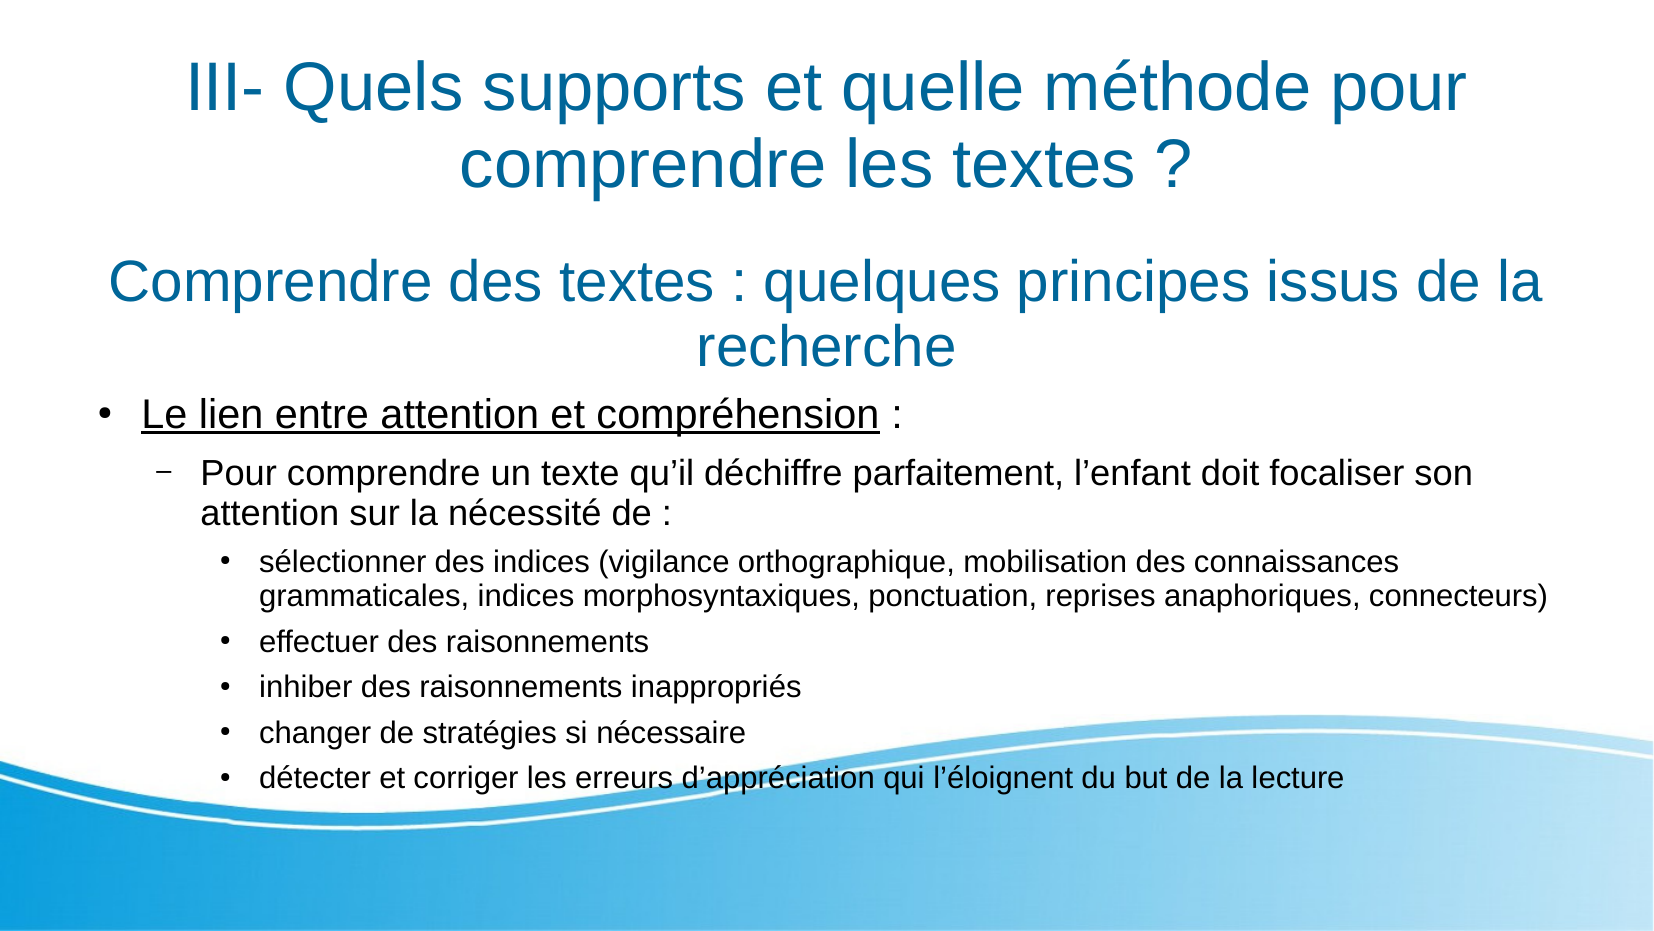

# III- Quels supports et quelle méthode pour comprendre les textes ?
Comprendre des textes : quelques principes issus de la recherche
Le lien entre attention et compréhension :
Pour comprendre un texte qu’il déchiffre parfaitement, l’enfant doit focaliser son attention sur la nécessité de :
sélectionner des indices (vigilance orthographique, mobilisation des connaissances grammaticales, indices morphosyntaxiques, ponctuation, reprises anaphoriques, connecteurs)
effectuer des raisonnements
inhiber des raisonnements inappropriés
changer de stratégies si nécessaire
détecter et corriger les erreurs d’appréciation qui l’éloignent du but de la lecture